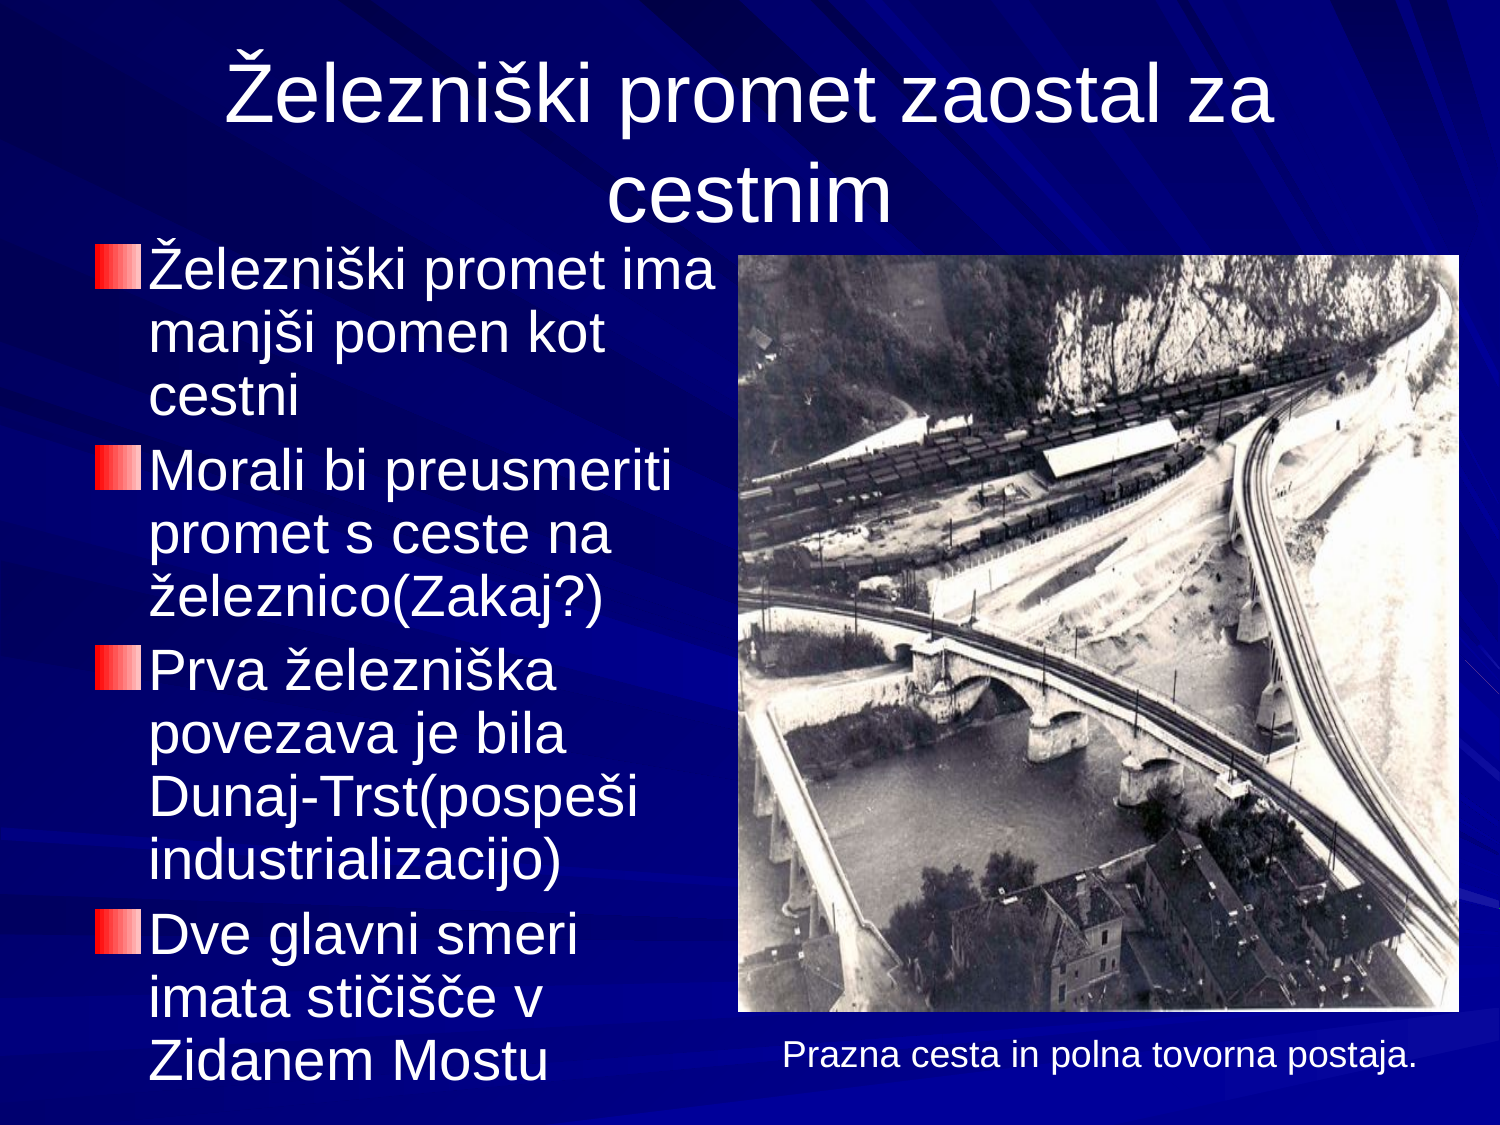

# Železniški promet zaostal za cestnim
Železniški promet ima manjši pomen kot cestni
Morali bi preusmeriti promet s ceste na železnico(Zakaj?)
Prva železniška povezava je bila Dunaj-Trst(pospeši industrializacijo)
Dve glavni smeri imata stičišče v Zidanem Mostu
 Prazna cesta in polna tovorna postaja.